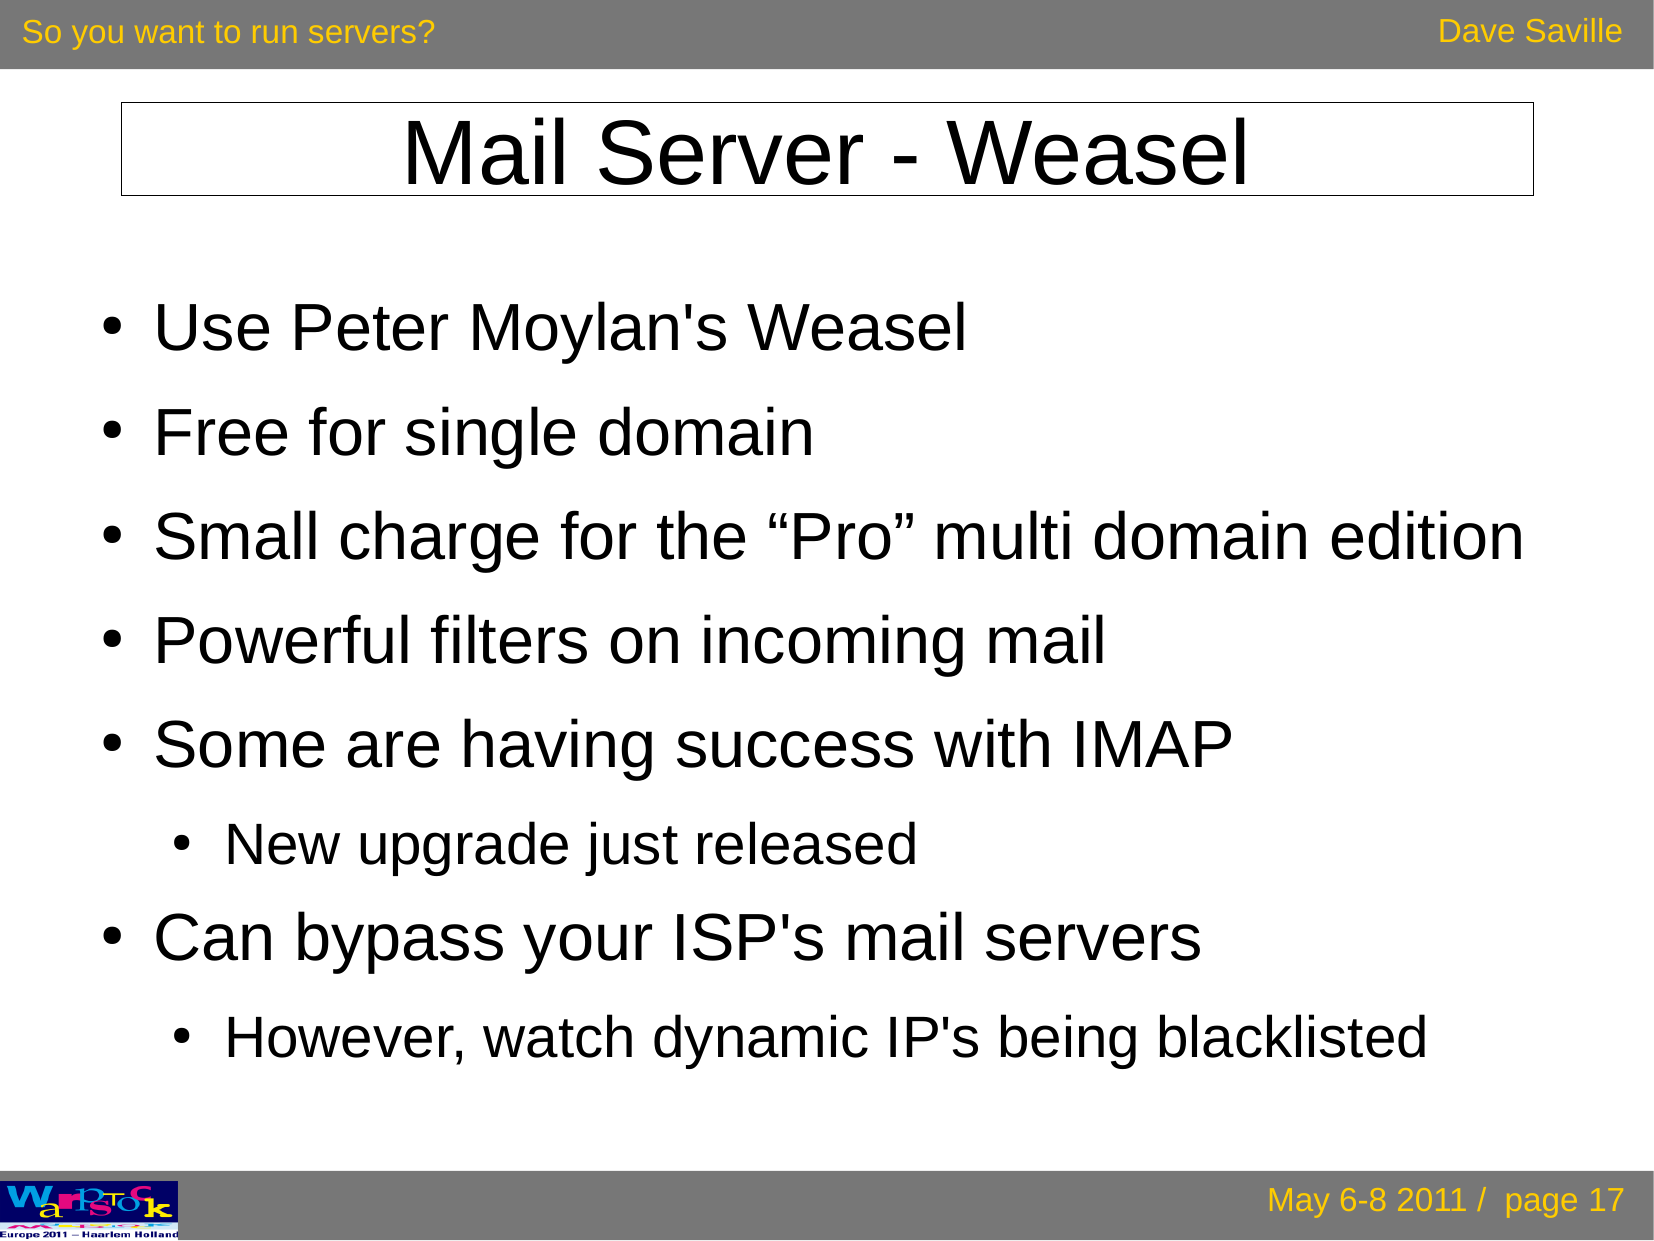

# Mail Server - Weasel
Use Peter Moylan's Weasel
Free for single domain
Small charge for the “Pro” multi domain edition
Powerful filters on incoming mail
Some are having success with IMAP
New upgrade just released
Can bypass your ISP's mail servers
However, watch dynamic IP's being blacklisted